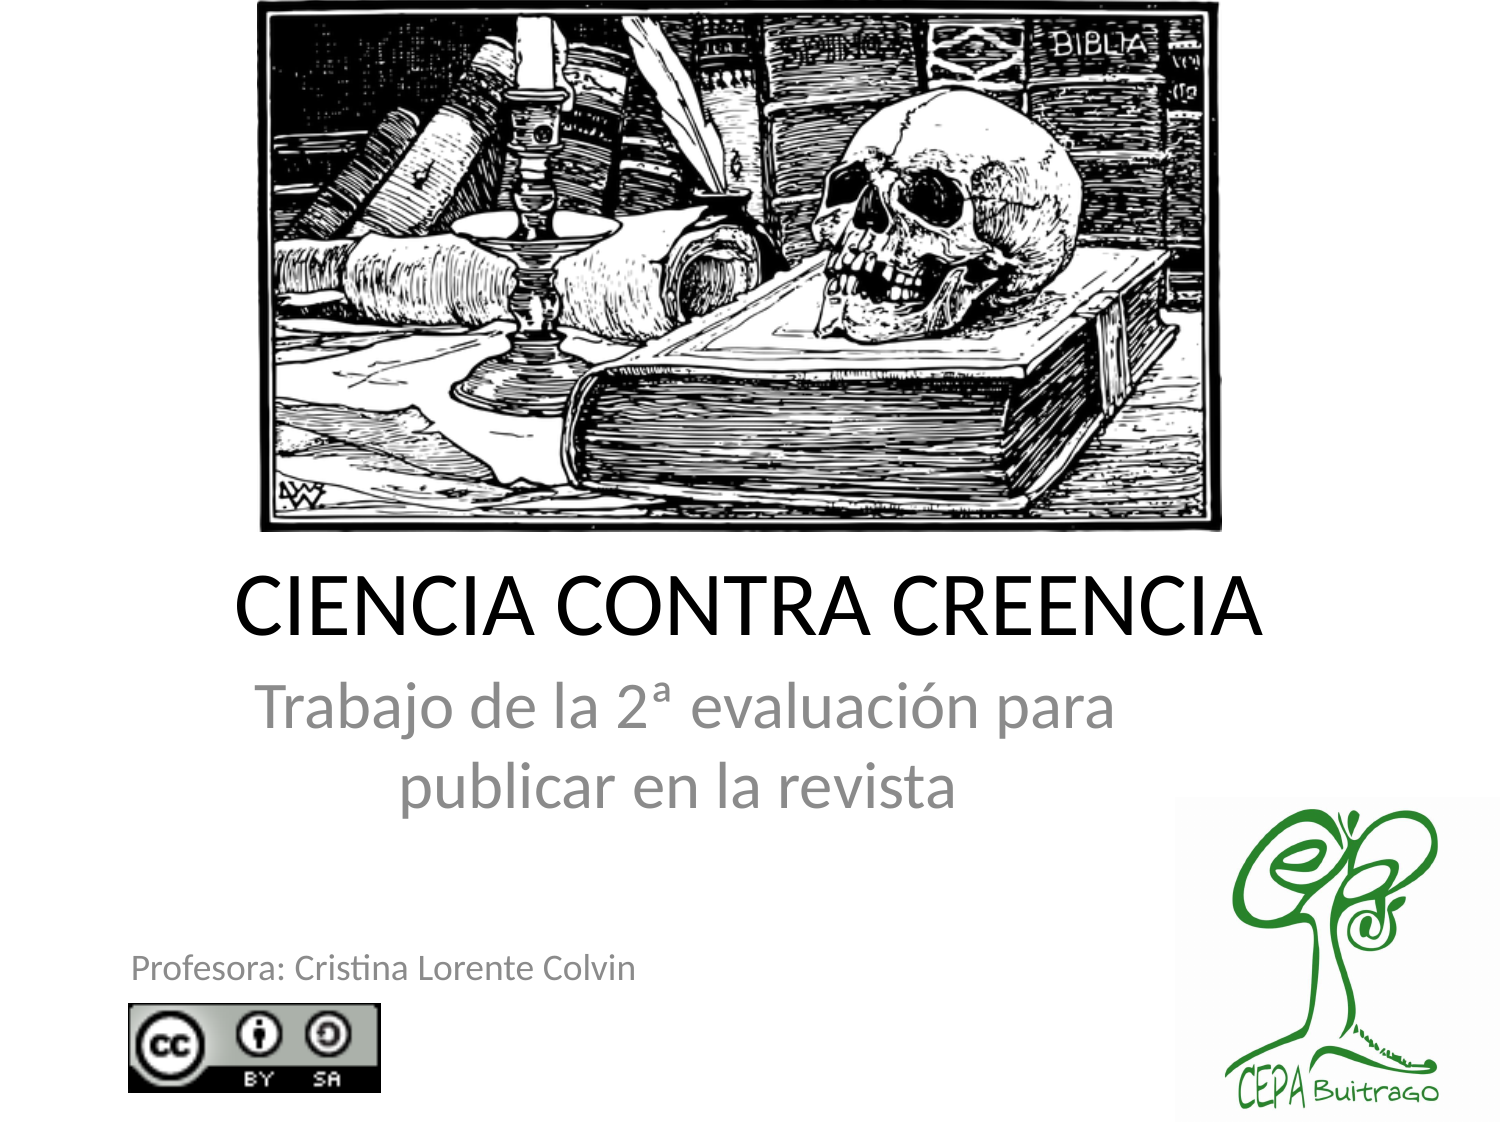

# CIENCIA CONTRA CREENCIA
Trabajo de la 2ª evaluación para publicar en la revista
Profesora: Cristina Lorente Colvin